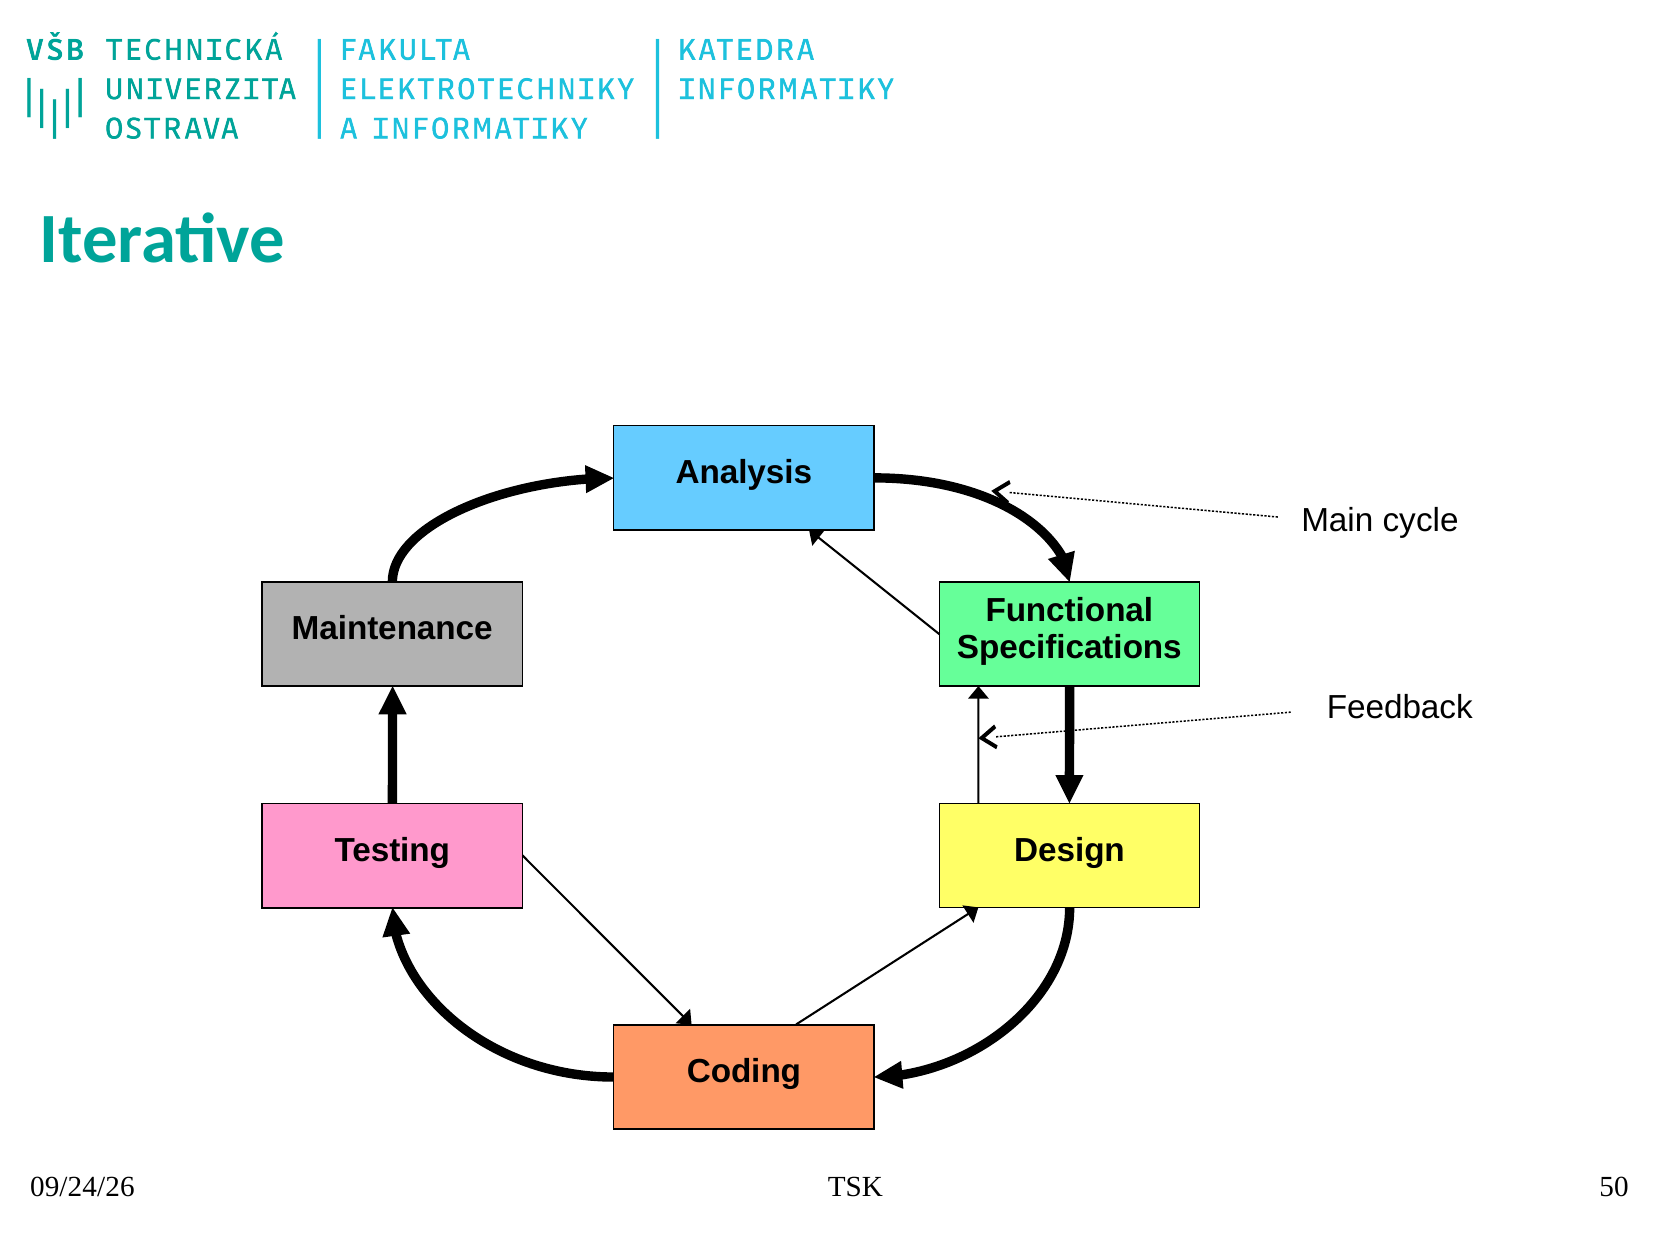

# Iterative
Analysis
Main cycle
Maintenance
Functional
Specifications
Feedback
Design
Testing
Coding
TSK
50